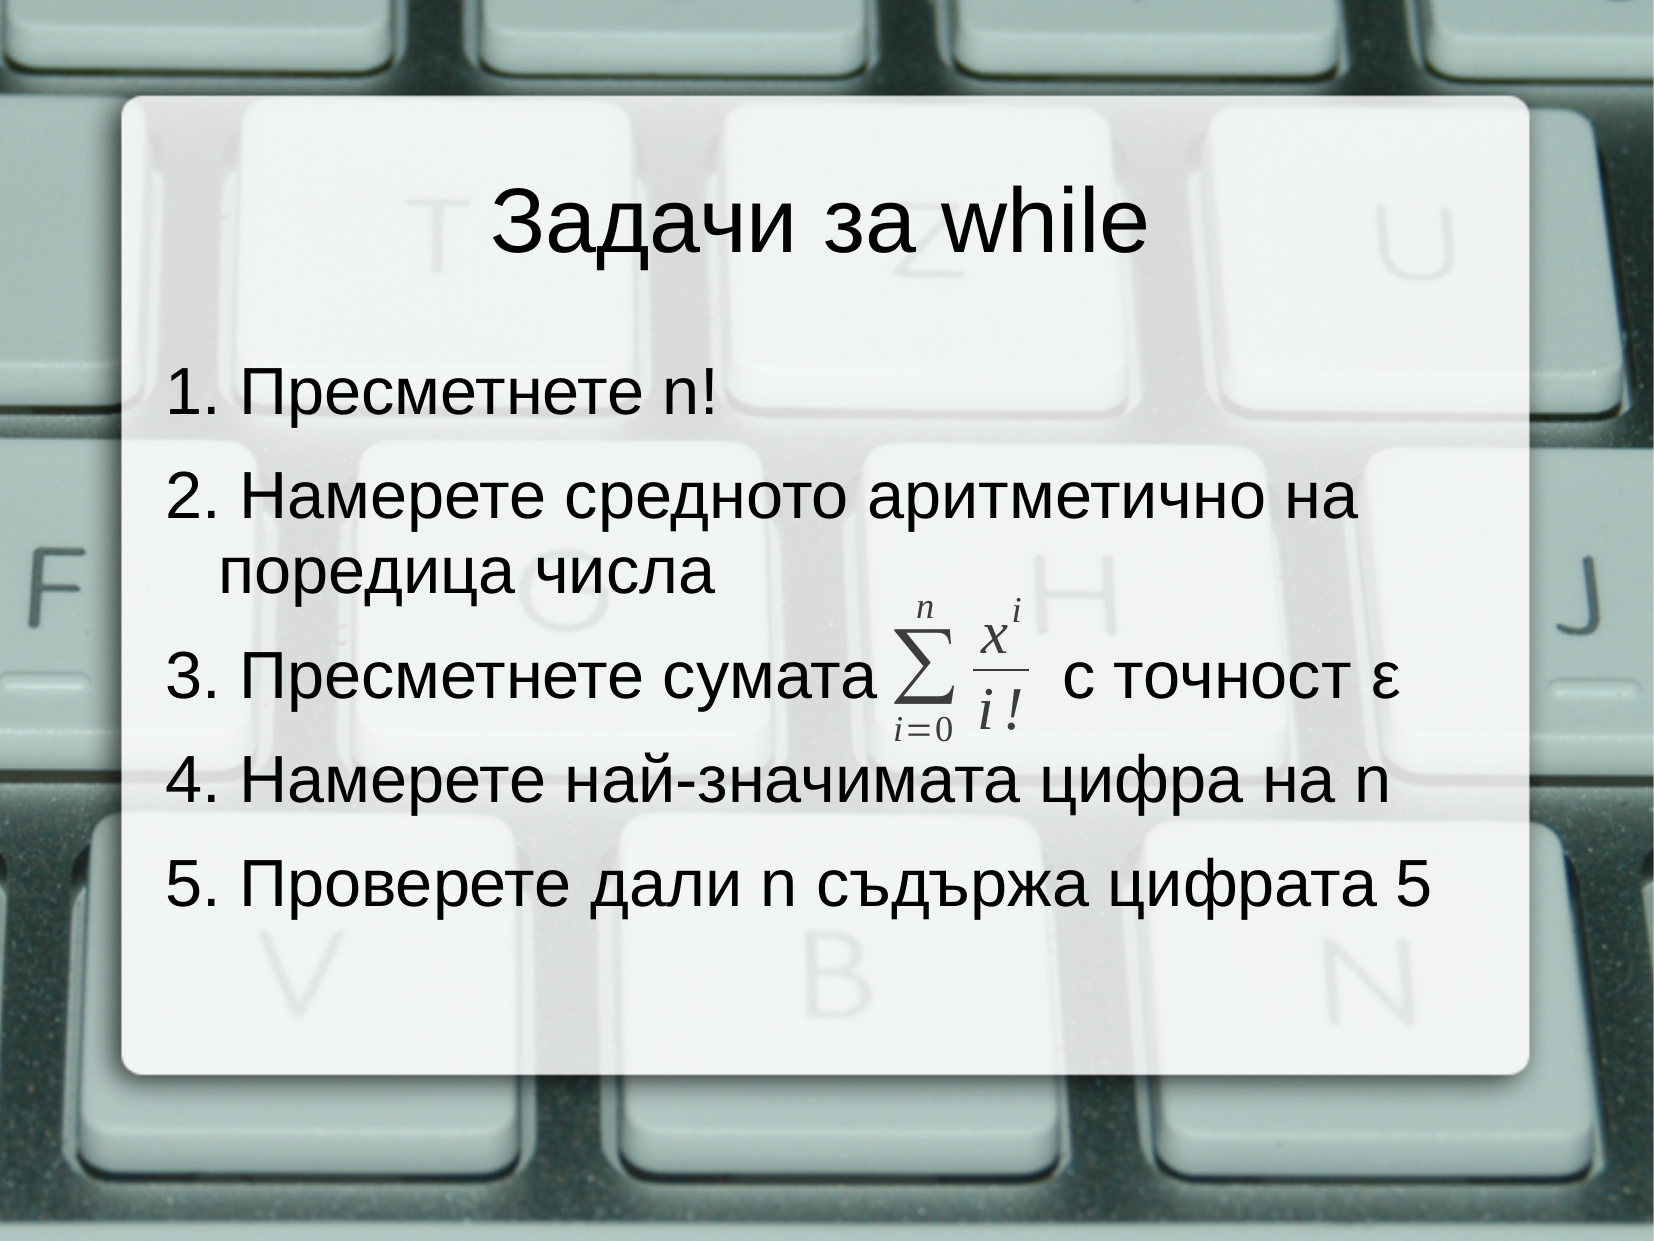

# Задачи за while
 Пресметнете n!
 Намерете средното аритметично на поредица числа
 Пресметнете сумата с точност ε
 Намерете най-значимата цифра на n
 Проверете дали n съдържа цифрата 5